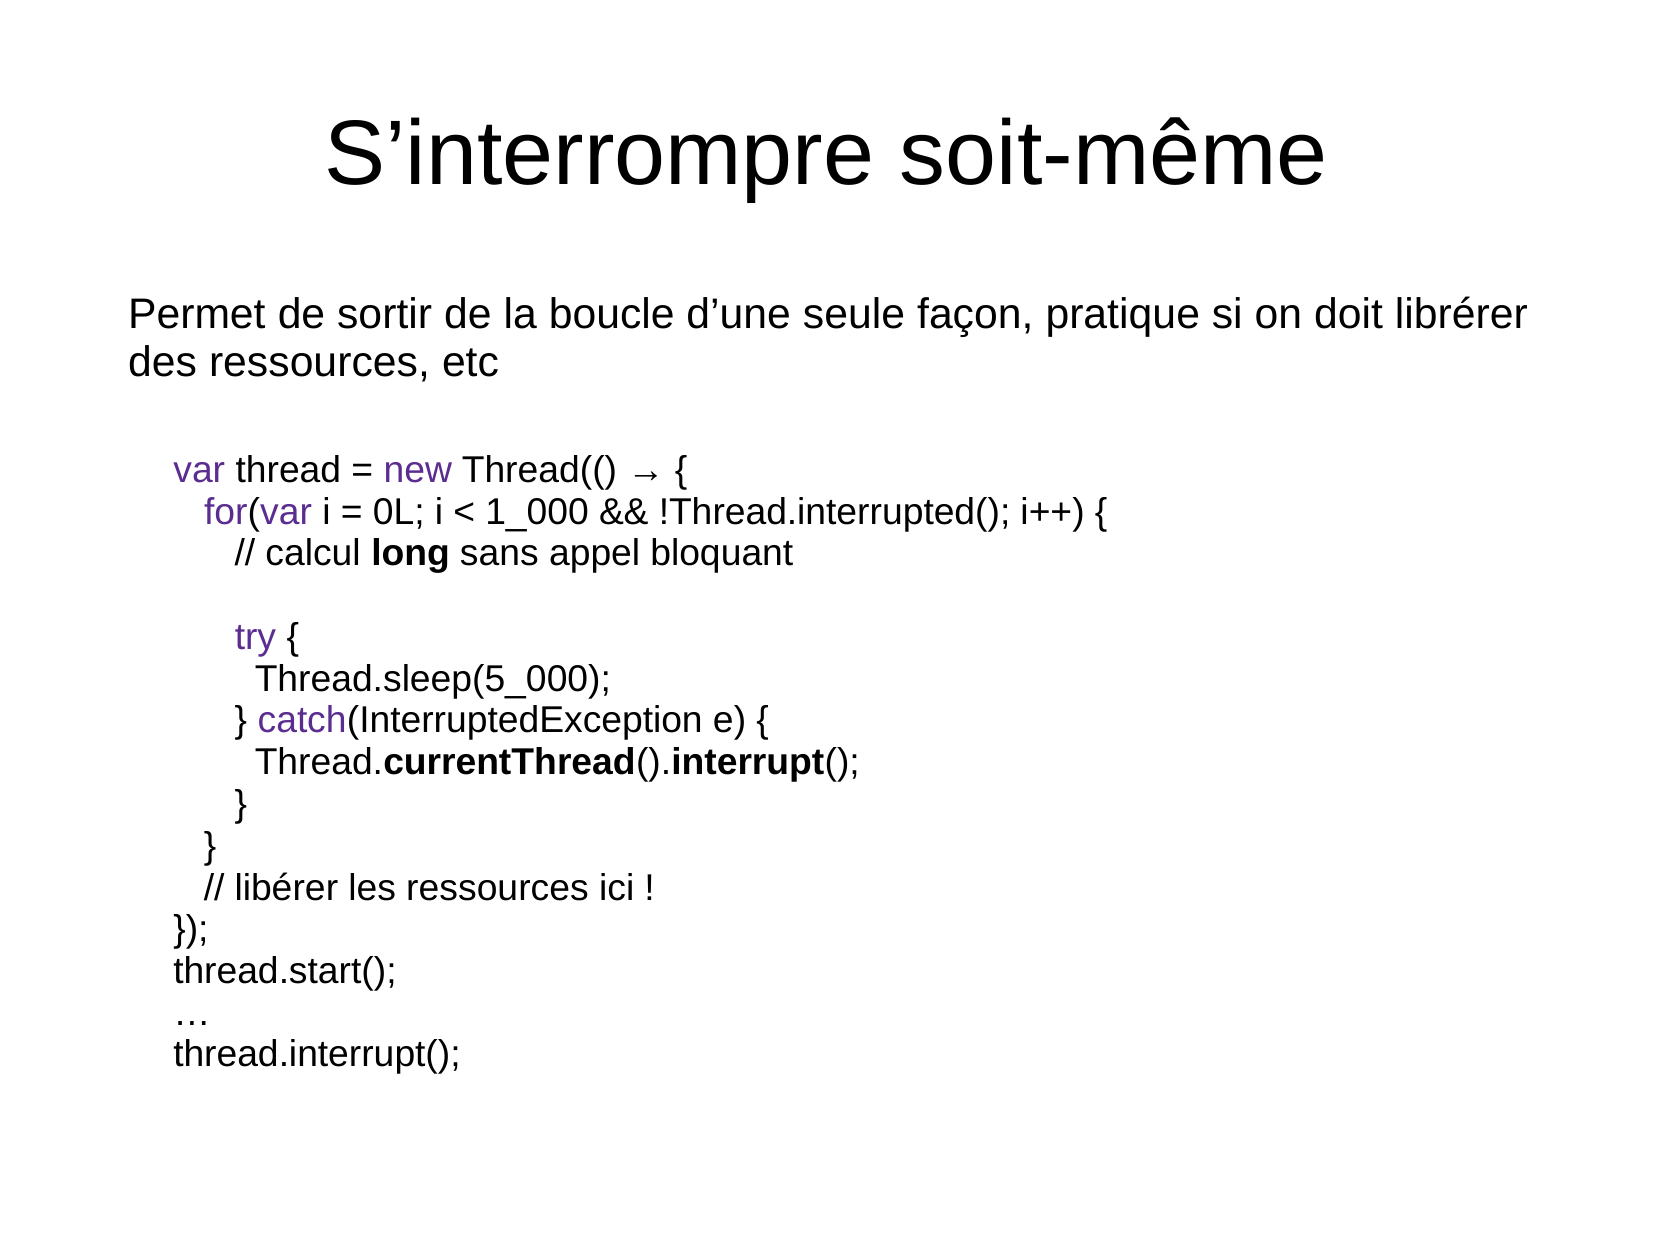

# S’interrompre soit-même
Permet de sortir de la boucle d’une seule façon, pratique si on doit librérer des ressources, etc
var thread = new Thread(() → {
 for(var i = 0L; i < 1_000 && !Thread.interrupted(); i++) {
 // calcul long sans appel bloquant
 try {
 Thread.sleep(5_000);
 } catch(InterruptedException e) {
 Thread.currentThread().interrupt();
 }
 }
 // libérer les ressources ici !
});
thread.start();
…
thread.interrupt();